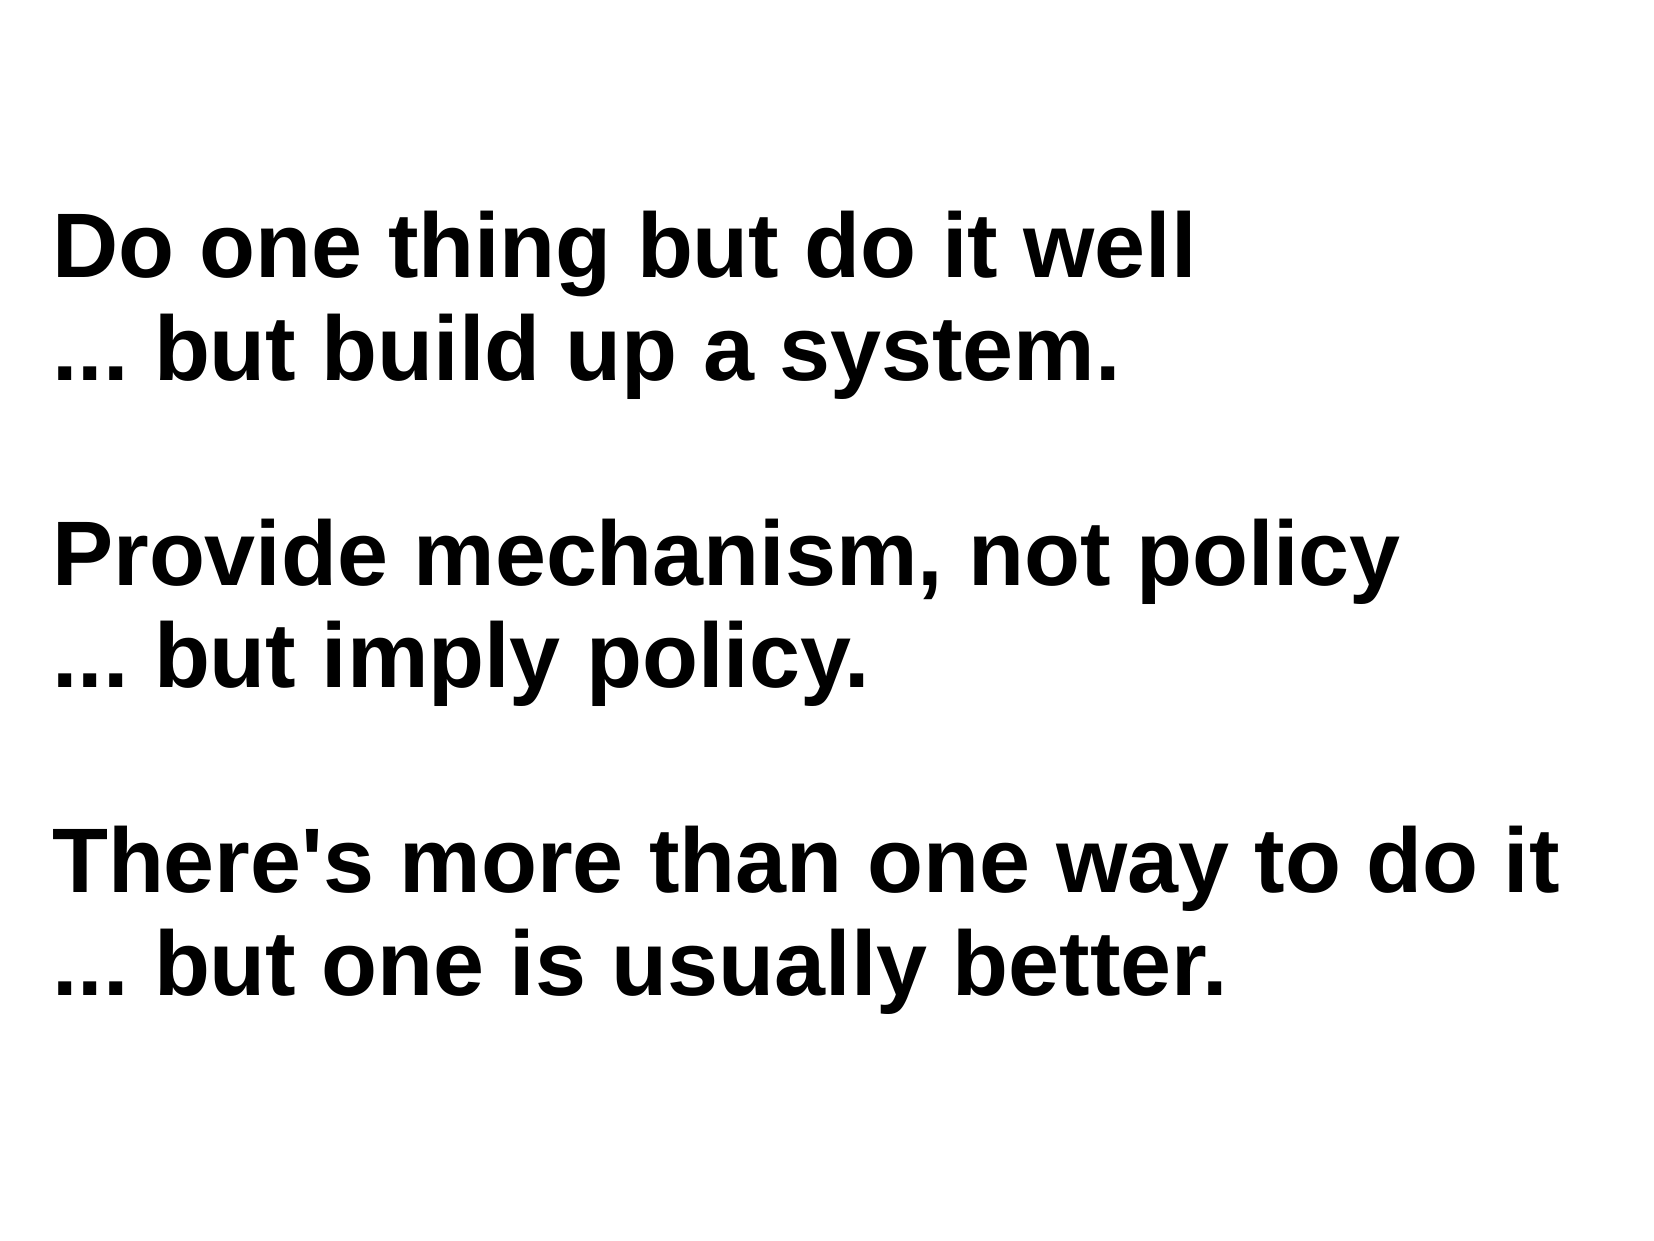

Do one thing but do it well
... but build up a system.
Provide mechanism, not policy
... but imply policy.
There's more than one way to do it
... but one is usually better.